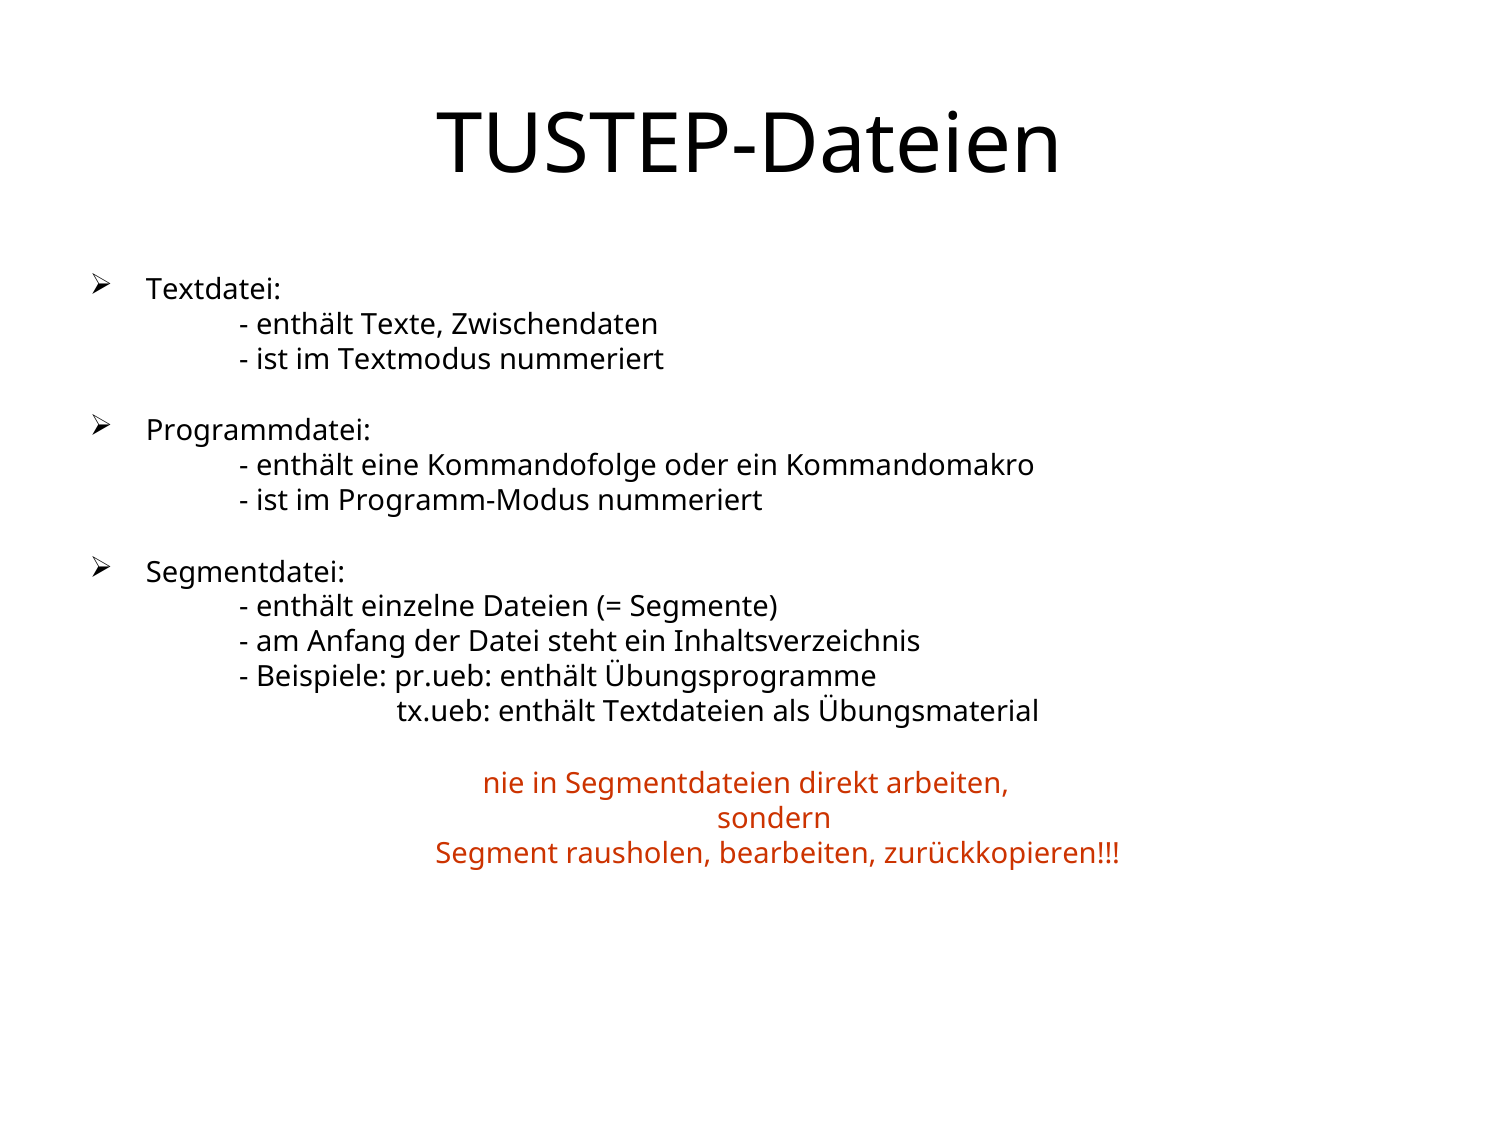

# TUSTEP-Dateien
Textdatei:
	- enthält Texte, Zwischendaten
	- ist im Textmodus nummeriert
Programmdatei:
	- enthält eine Kommandofolge oder ein Kommandomakro
	- ist im Programm-Modus nummeriert
Segmentdatei:
	- enthält einzelne Dateien (= Segmente)
	- am Anfang der Datei steht ein Inhaltsverzeichnis
	- Beispiele: pr.ueb: enthält Übungsprogramme
		 tx.ueb: enthält Textdateien als Übungsmaterial
nie in Segmentdateien direkt arbeiten,
sondern
Segment rausholen, bearbeiten, zurückkopieren!!!